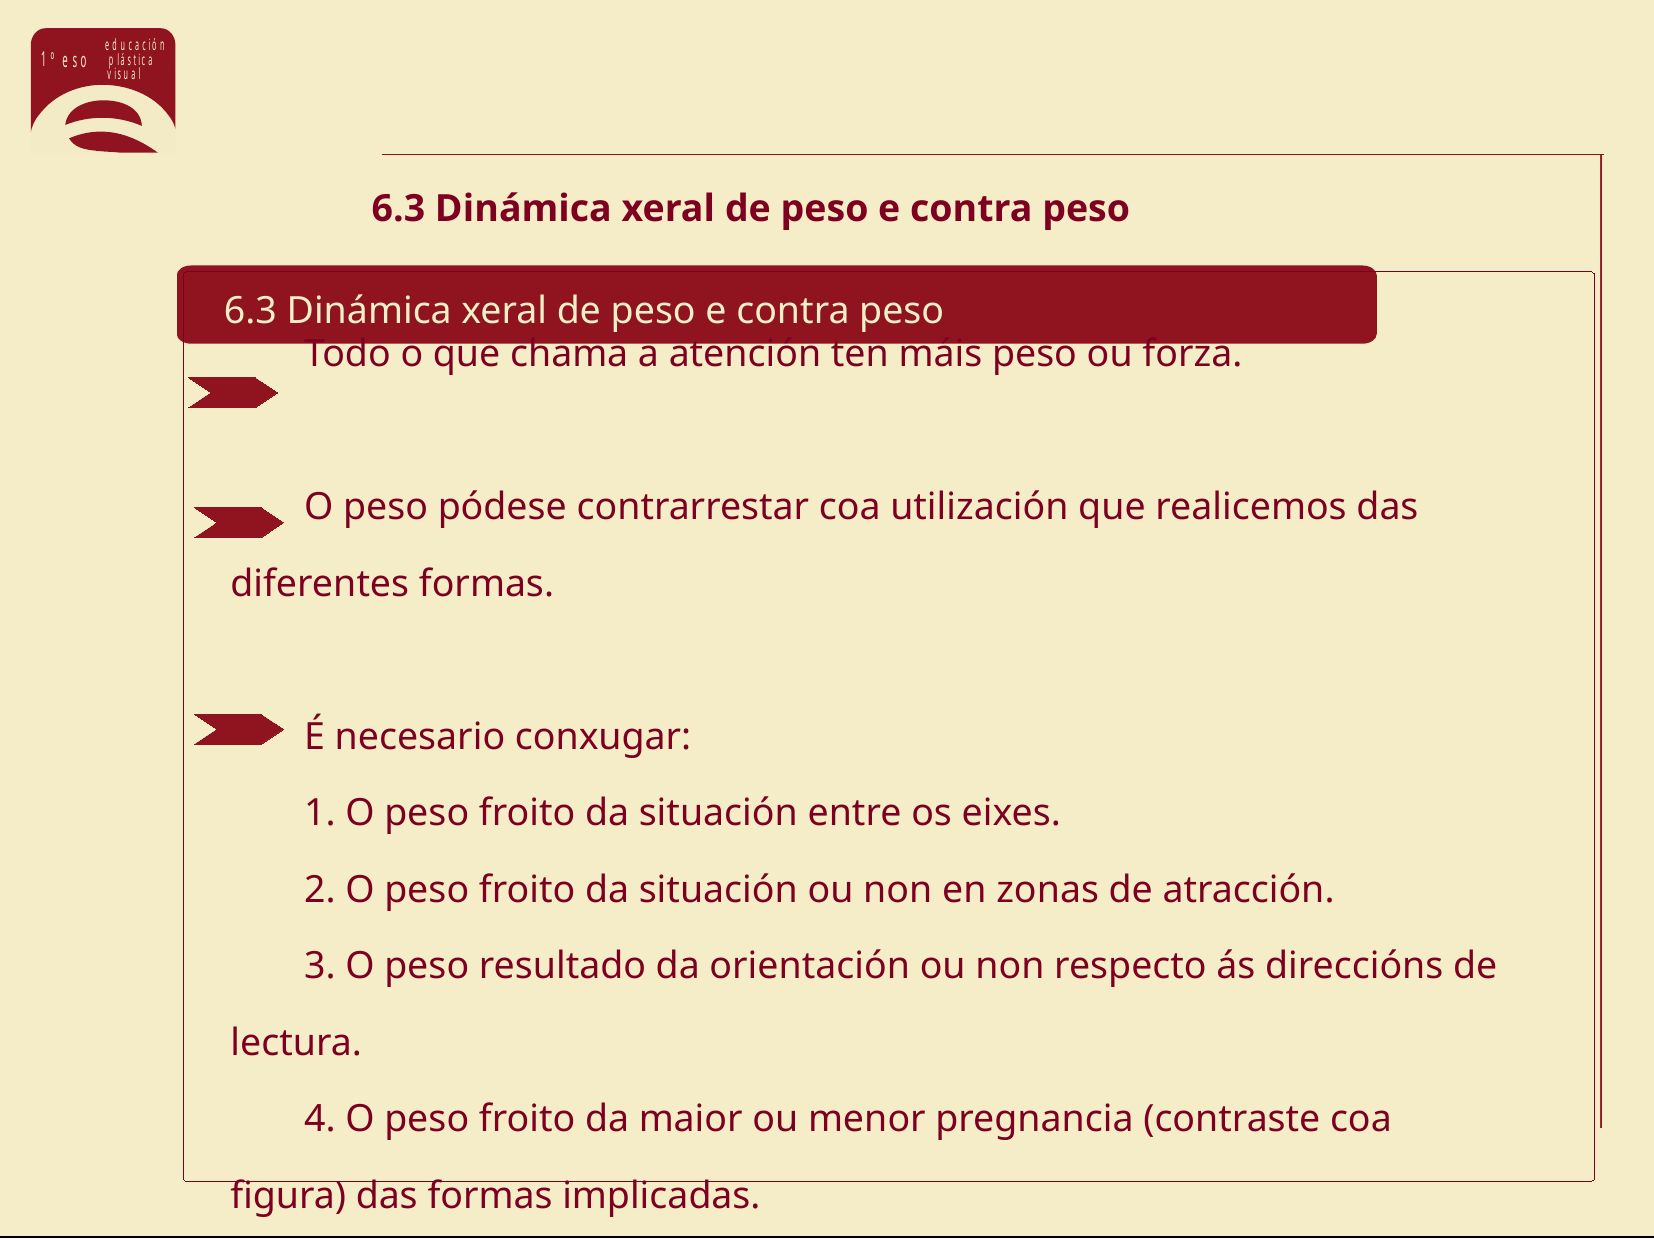

6.3 Dinámica xeral de peso e contra peso
	6.3 Dinámica xeral de peso e contra peso
#
	Todo o que chama a atención ten máis peso ou forza.
	O peso pódese contrarrestar coa utilización que realicemos das diferentes formas.
	É necesario conxugar:
	1. O peso froito da situación entre os eixes.
	2. O peso froito da situación ou non en zonas de atracción.
	3. O peso resultado da orientación ou non respecto ás direccións de 	lectura.
	4. O peso froito da maior ou menor pregnancia (contraste coa 		figura) das formas implicadas.